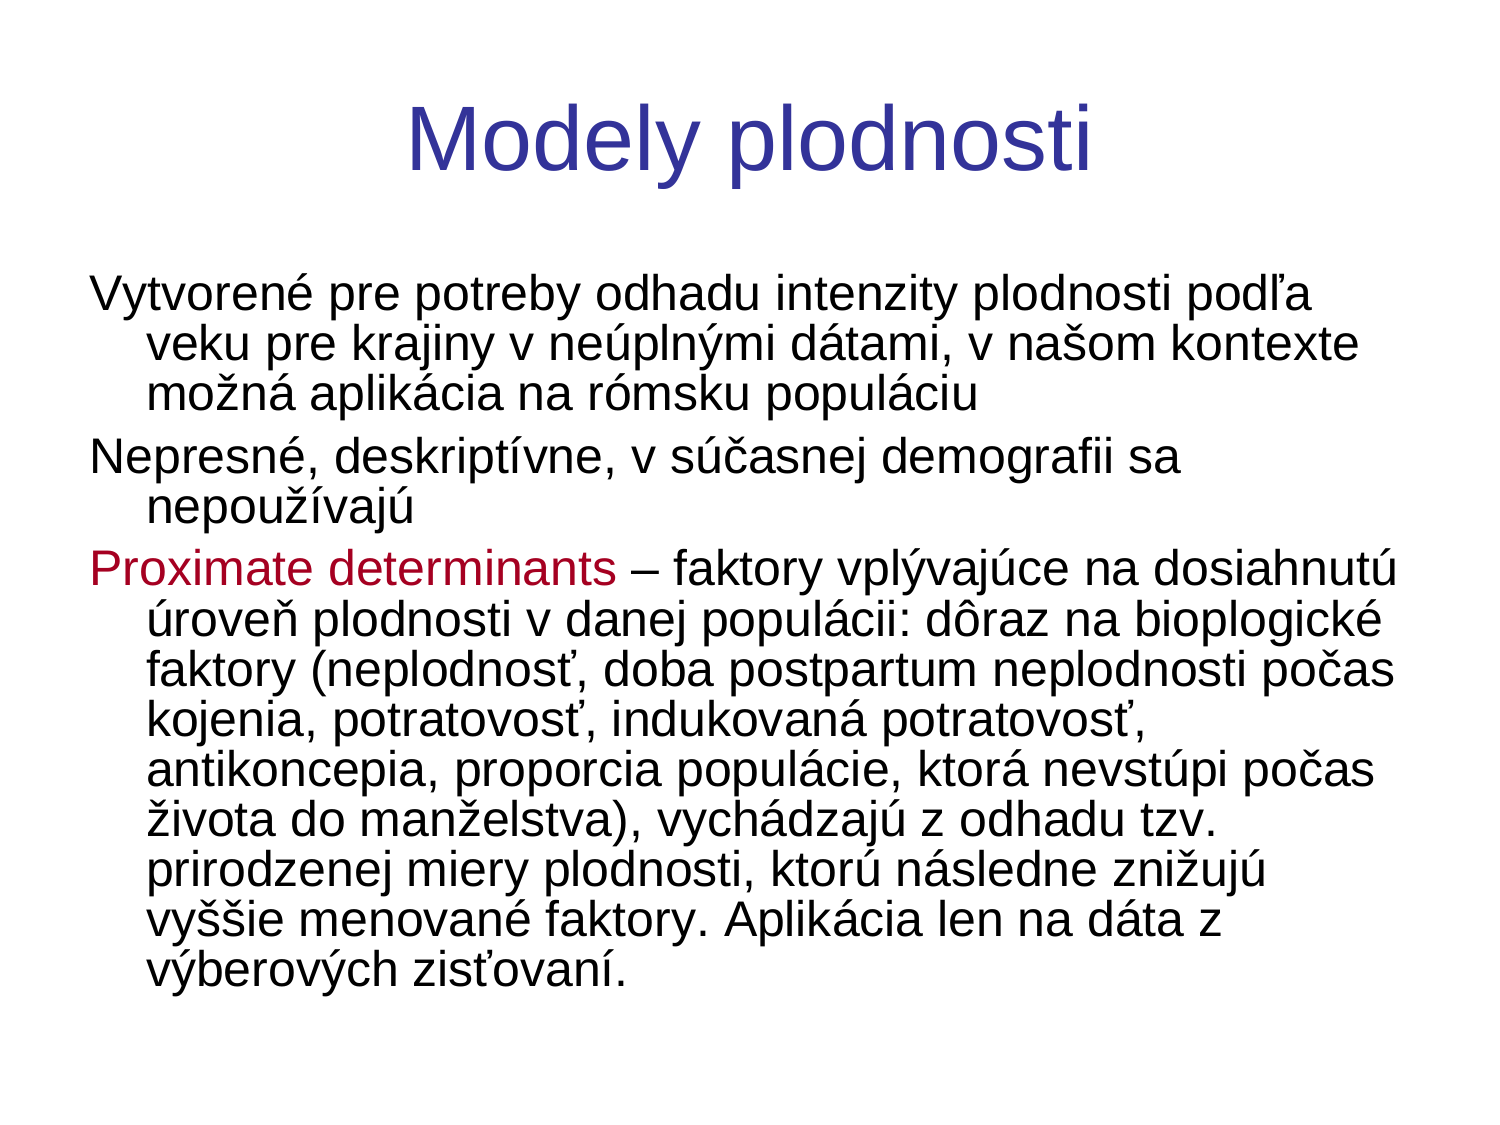

# Modely plodnosti
Vytvorené pre potreby odhadu intenzity plodnosti podľa veku pre krajiny v neúplnými dátami, v našom kontexte možná aplikácia na rómsku populáciu
Nepresné, deskriptívne, v súčasnej demografii sa nepoužívajú
Proximate determinants – faktory vplývajúce na dosiahnutú úroveň plodnosti v danej populácii: dôraz na bioplogické faktory (neplodnosť, doba postpartum neplodnosti počas kojenia, potratovosť, indukovaná potratovosť, antikoncepia, proporcia populácie, ktorá nevstúpi počas života do manželstva), vychádzajú z odhadu tzv. prirodzenej miery plodnosti, ktorú následne znižujú vyššie menované faktory. Aplikácia len na dáta z výberových zisťovaní.